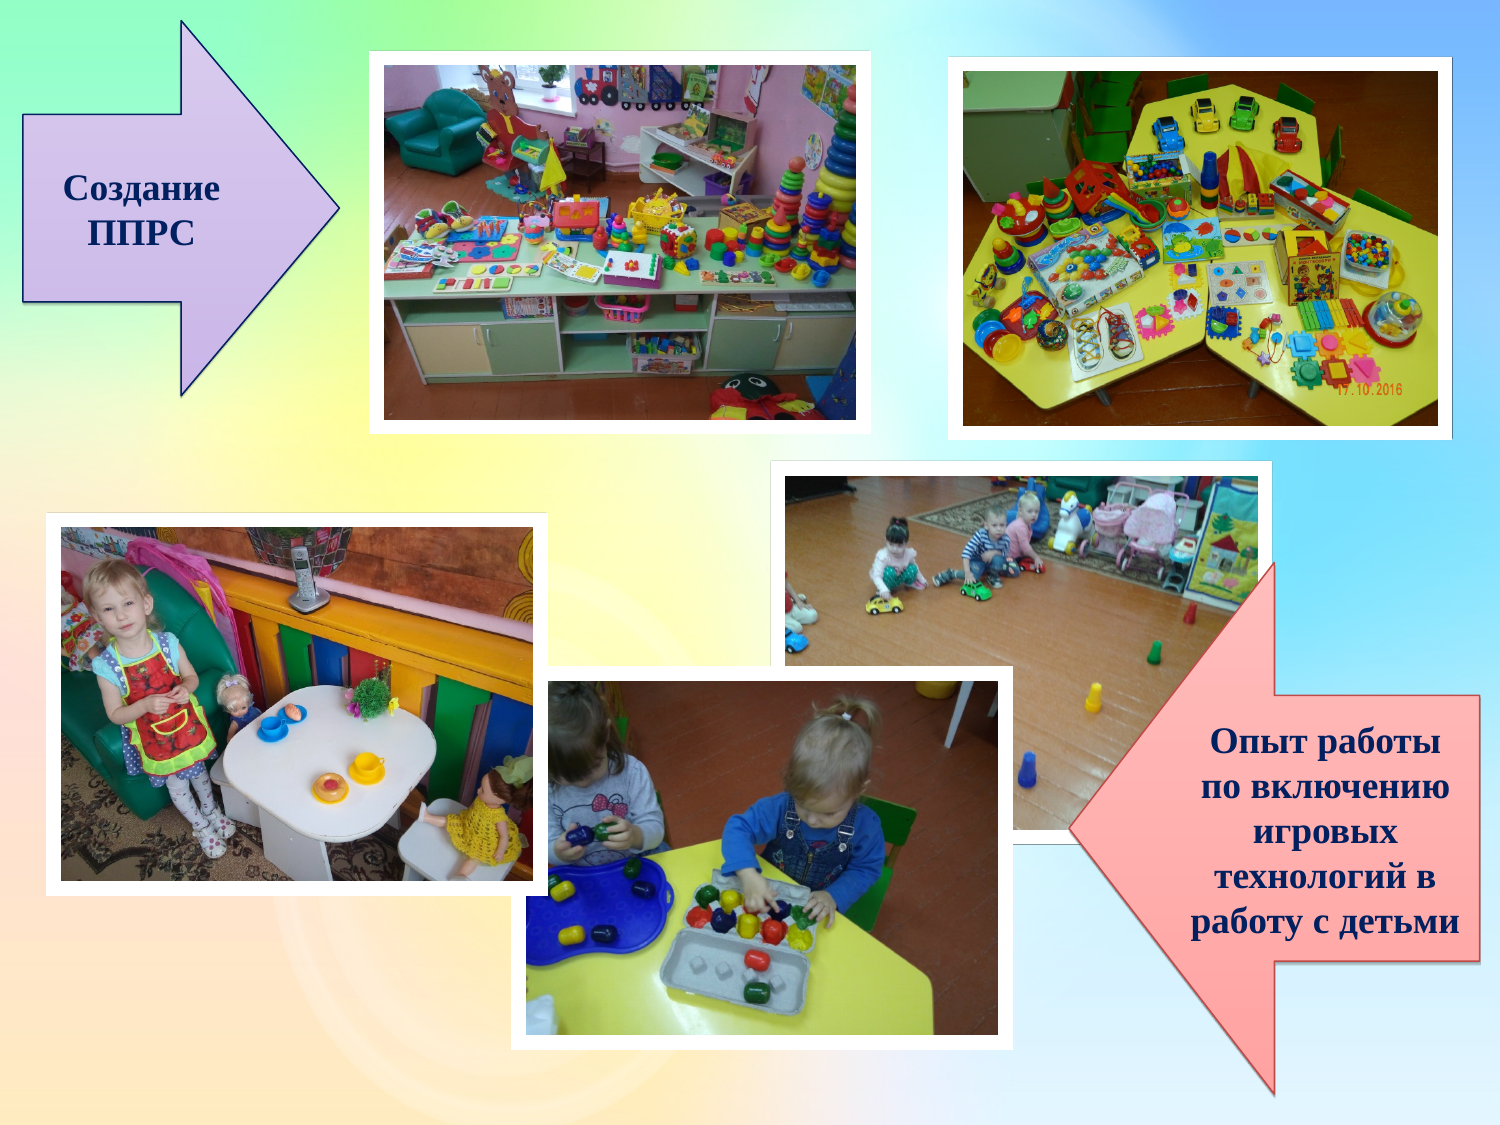

Создание ППРС
Опыт работы по включению игровых технологий в работу с детьми